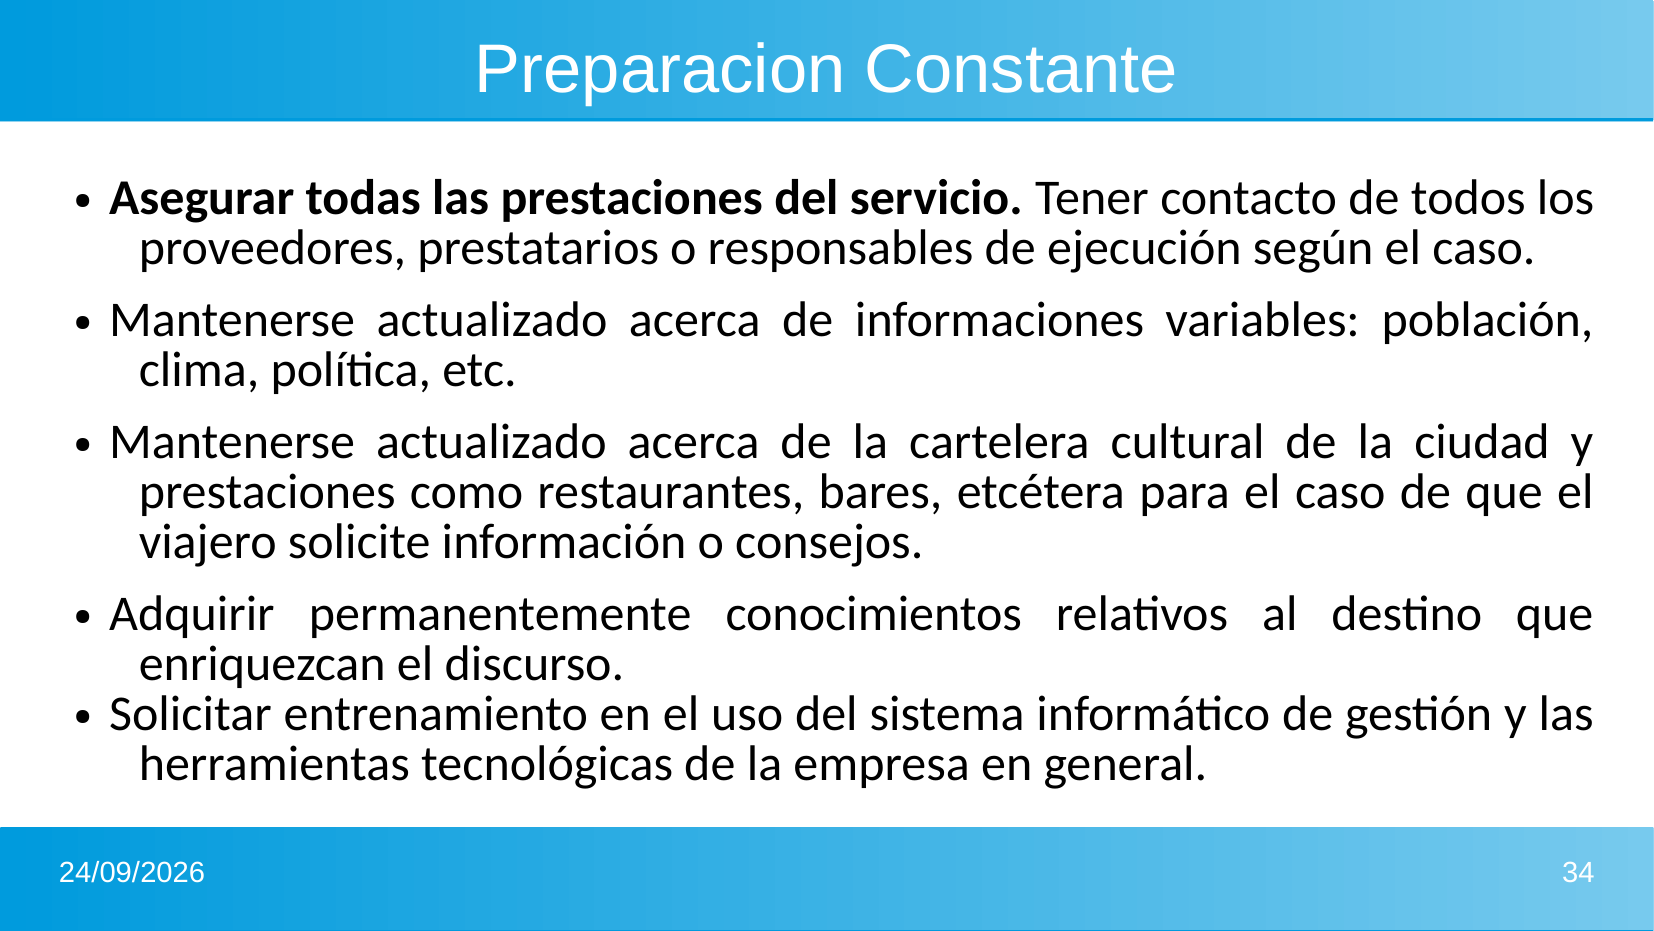

# Preparacion Constante
Asegurar todas las prestaciones del servicio. Tener contacto de todos los proveedores, prestatarios o responsables de ejecución según el caso.
Mantenerse actualizado acerca de informaciones variables: población, clima, política, etc.
Mantenerse actualizado acerca de la cartelera cultural de la ciudad y prestaciones como restaurantes, bares, etcétera para el caso de que el viajero solicite información o consejos.
Adquirir permanentemente conocimientos relativos al destino que enriquezcan el discurso.
Solicitar entrenamiento en el uso del sistema informático de gestión y las herramientas tecnológicas de la empresa en general.
34